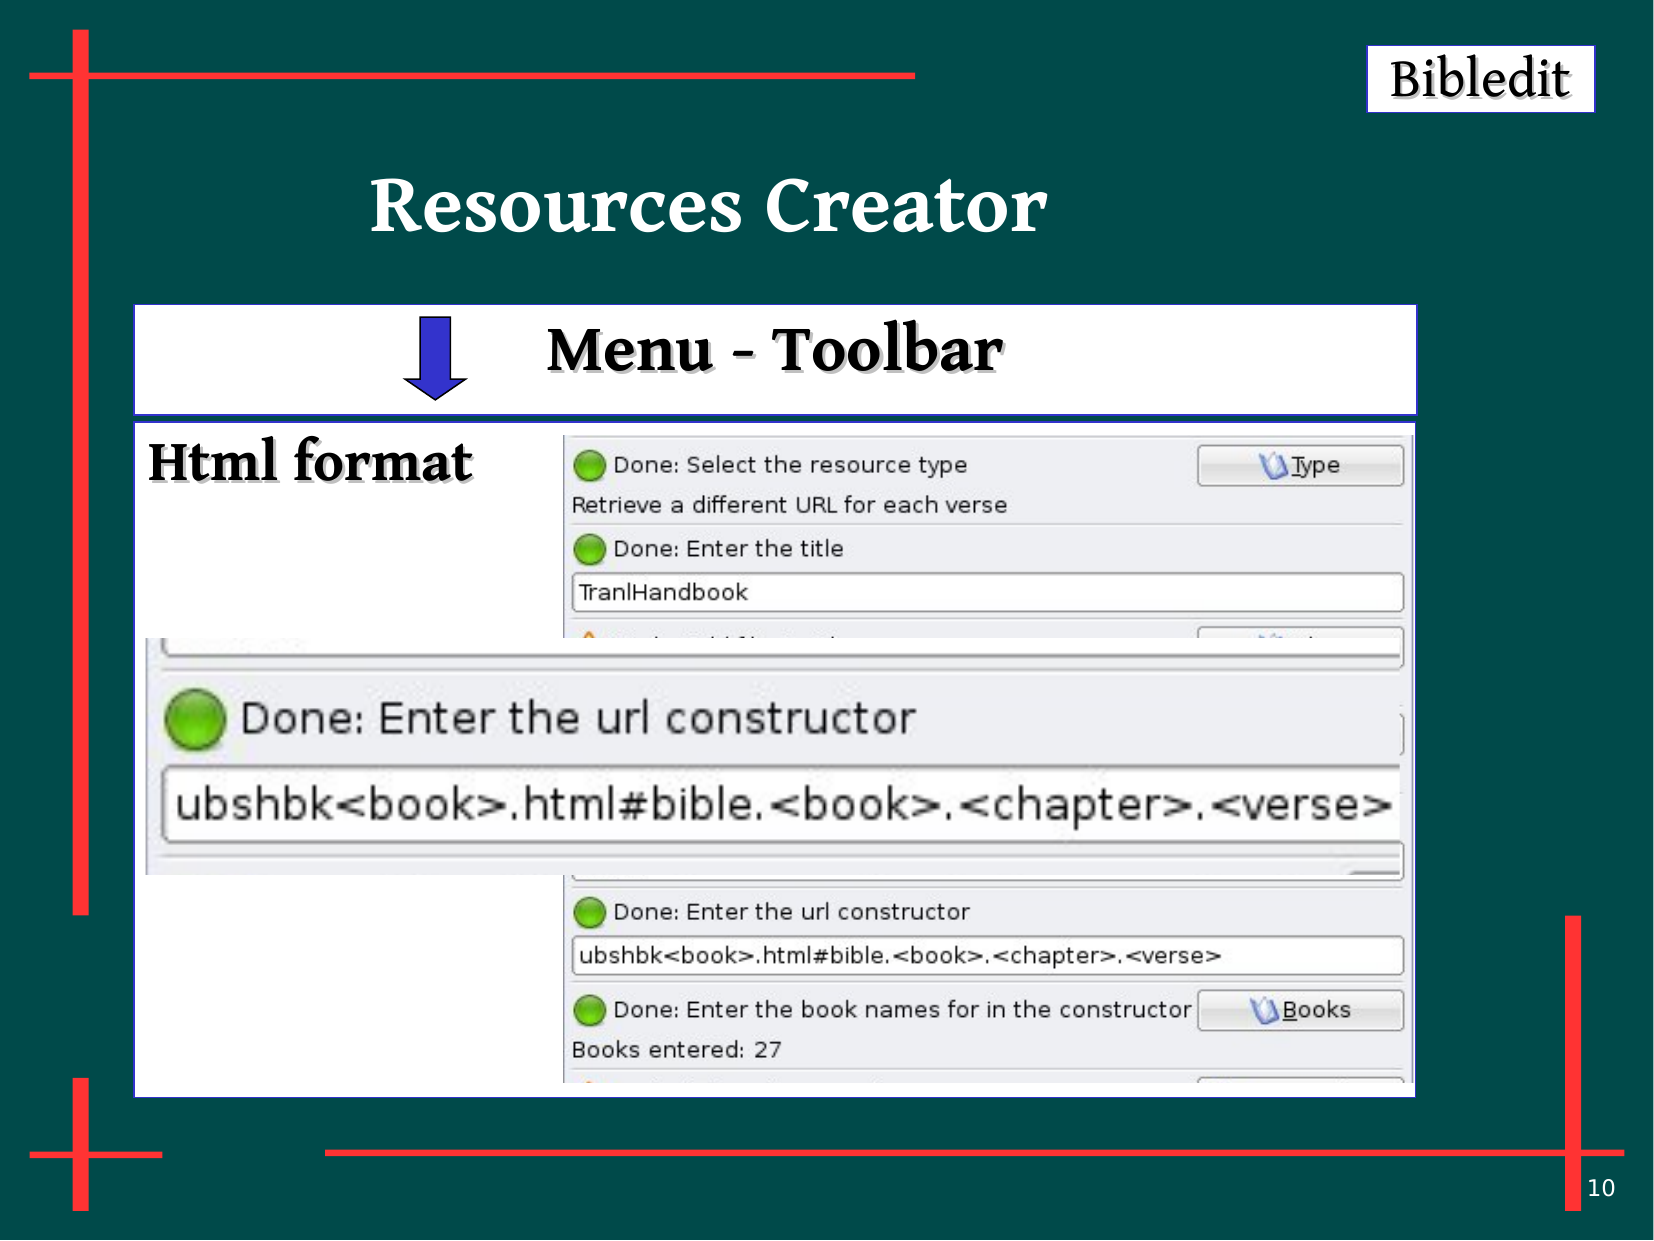

Bibledit
# Resources Creator
Menu - Toolbar
Html format